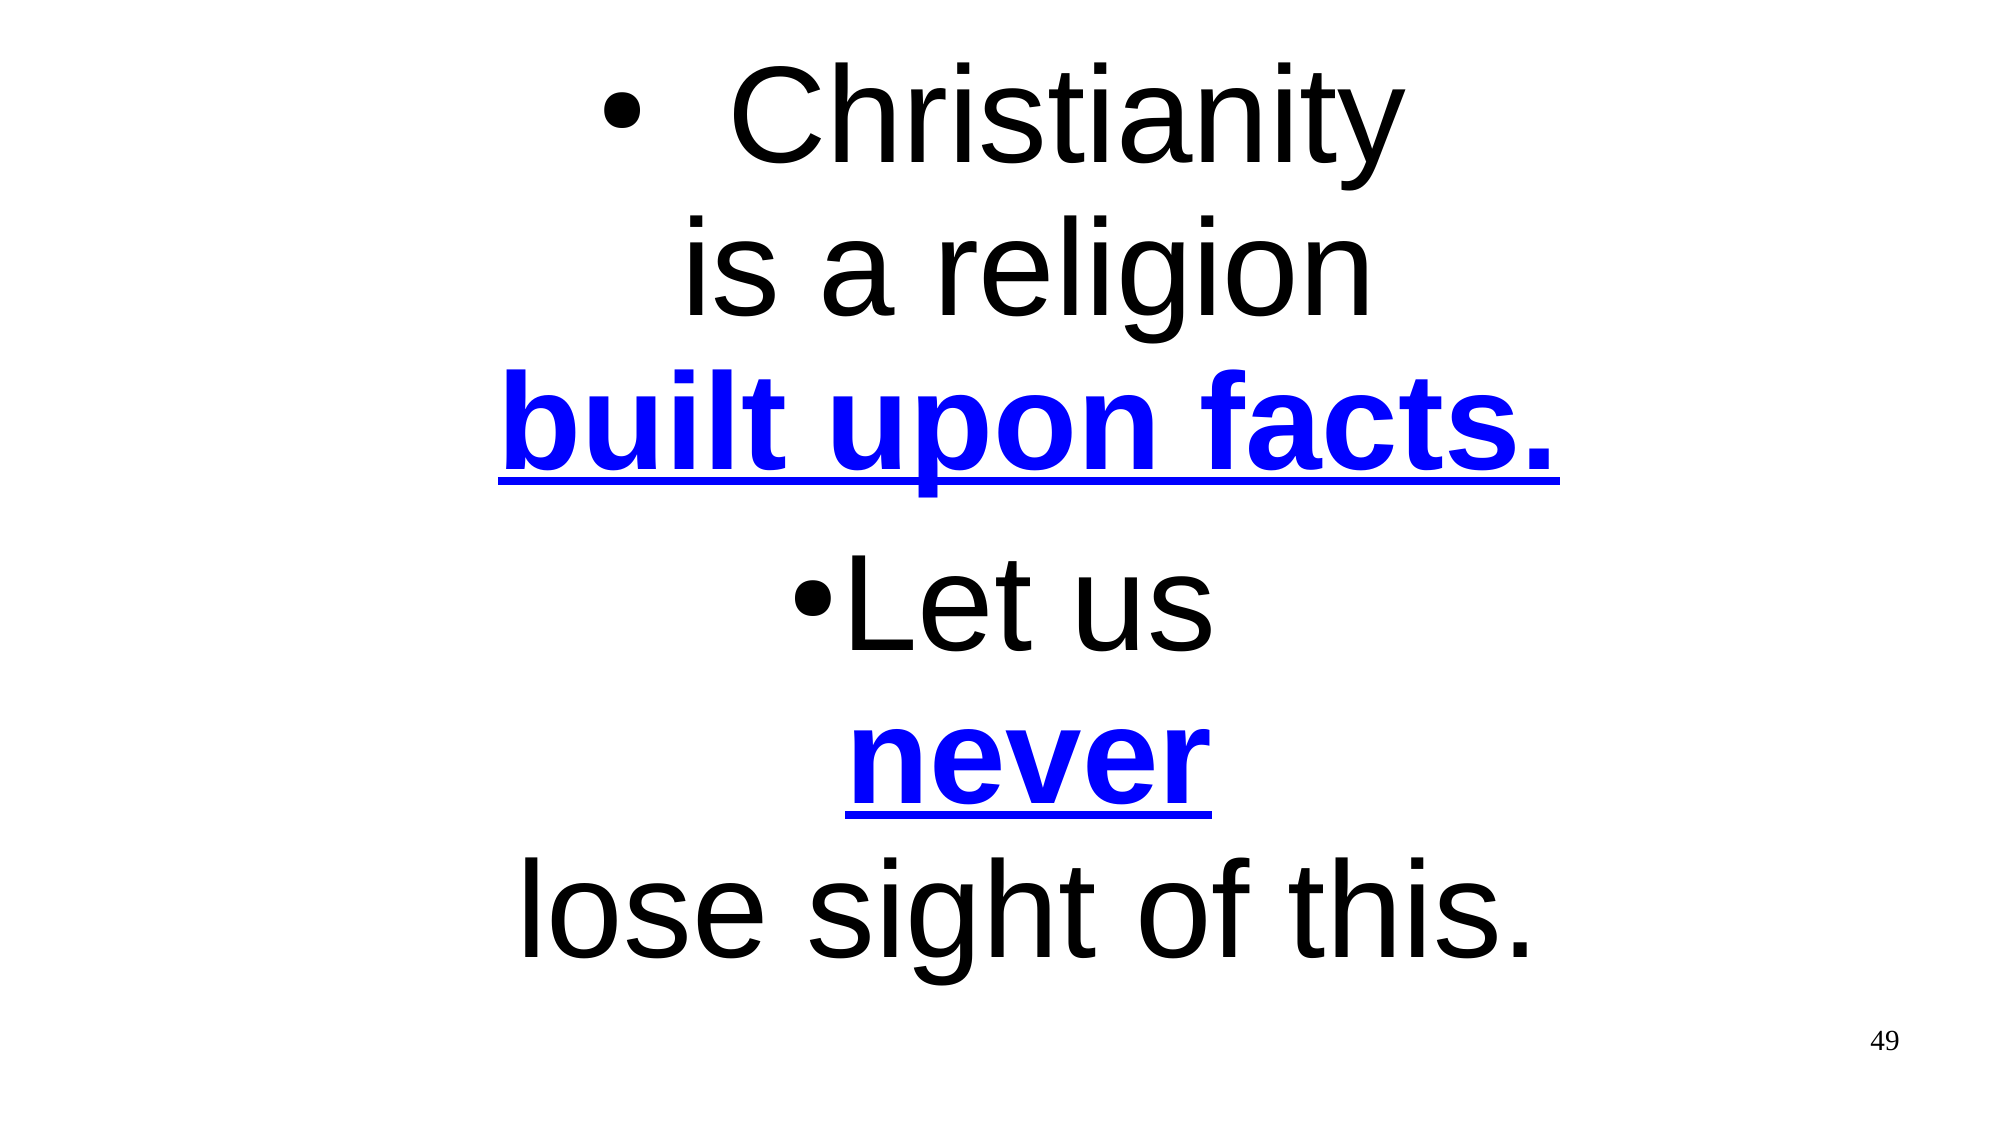

# Christianity is a religion built upon facts.
Let us
never
lose sight of this.
49